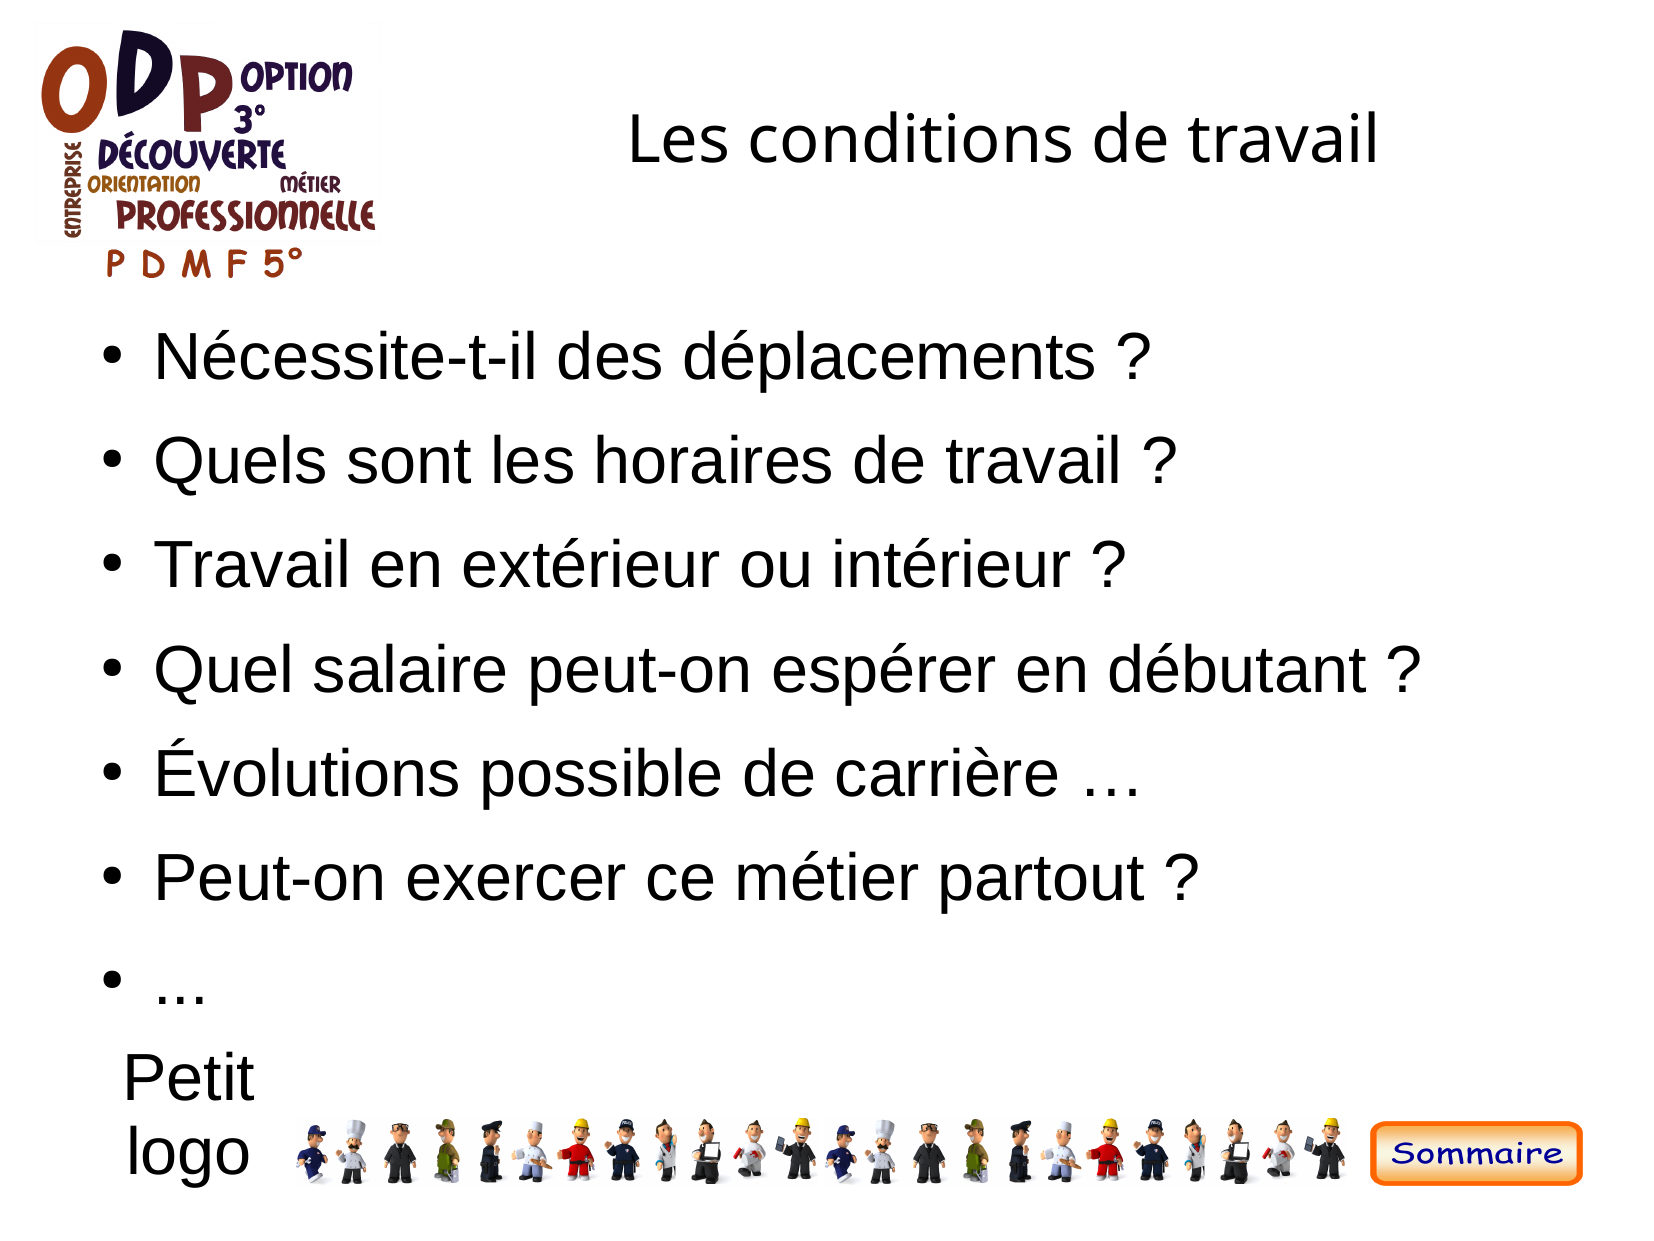

# Les conditions de travail
Nécessite-t-il des déplacements ?
Quels sont les horaires de travail ?
Travail en extérieur ou intérieur ?
Quel salaire peut-on espérer en débutant ?
Évolutions possible de carrière …
Peut-on exercer ce métier partout ?
...
Petit logo